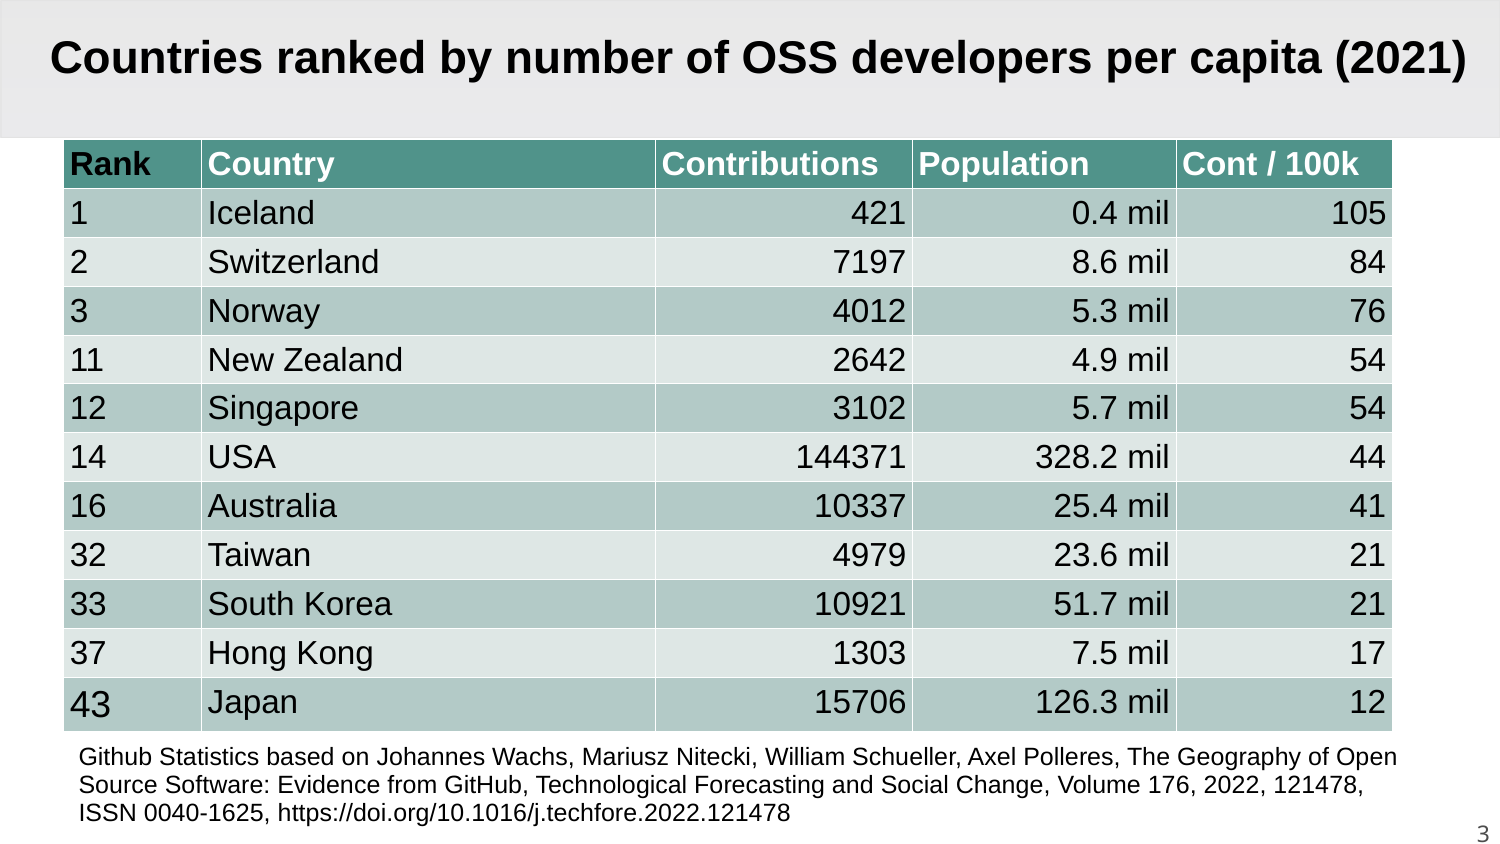

Countries ranked by number of OSS developers per capita (2021)
| Rank | Country | Contributions | Population | Cont / 100k |
| --- | --- | --- | --- | --- |
| 1 | Iceland | 421 | 0.4 mil | 105 |
| 2 | Switzerland | 7197 | 8.6 mil | 84 |
| 3 | Norway | 4012 | 5.3 mil | 76 |
| 11 | New Zealand | 2642 | 4.9 mil | 54 |
| 12 | Singapore | 3102 | 5.7 mil | 54 |
| 14 | USA | 144371 | 328.2 mil | 44 |
| 16 | Australia | 10337 | 25.4 mil | 41 |
| 32 | Taiwan | 4979 | 23.6 mil | 21 |
| 33 | South Korea | 10921 | 51.7 mil | 21 |
| 37 | Hong Kong | 1303 | 7.5 mil | 17 |
| 43 | Japan | 15706 | 126.3 mil | 12 |
Github Statistics based on Johannes Wachs, Mariusz Nitecki, William Schueller, Axel Polleres, The Geography of Open Source Software: Evidence from GitHub, Technological Forecasting and Social Change, Volume 176, 2022, 121478,
ISSN 0040-1625, https://doi.org/10.1016/j.techfore.2022.121478
3